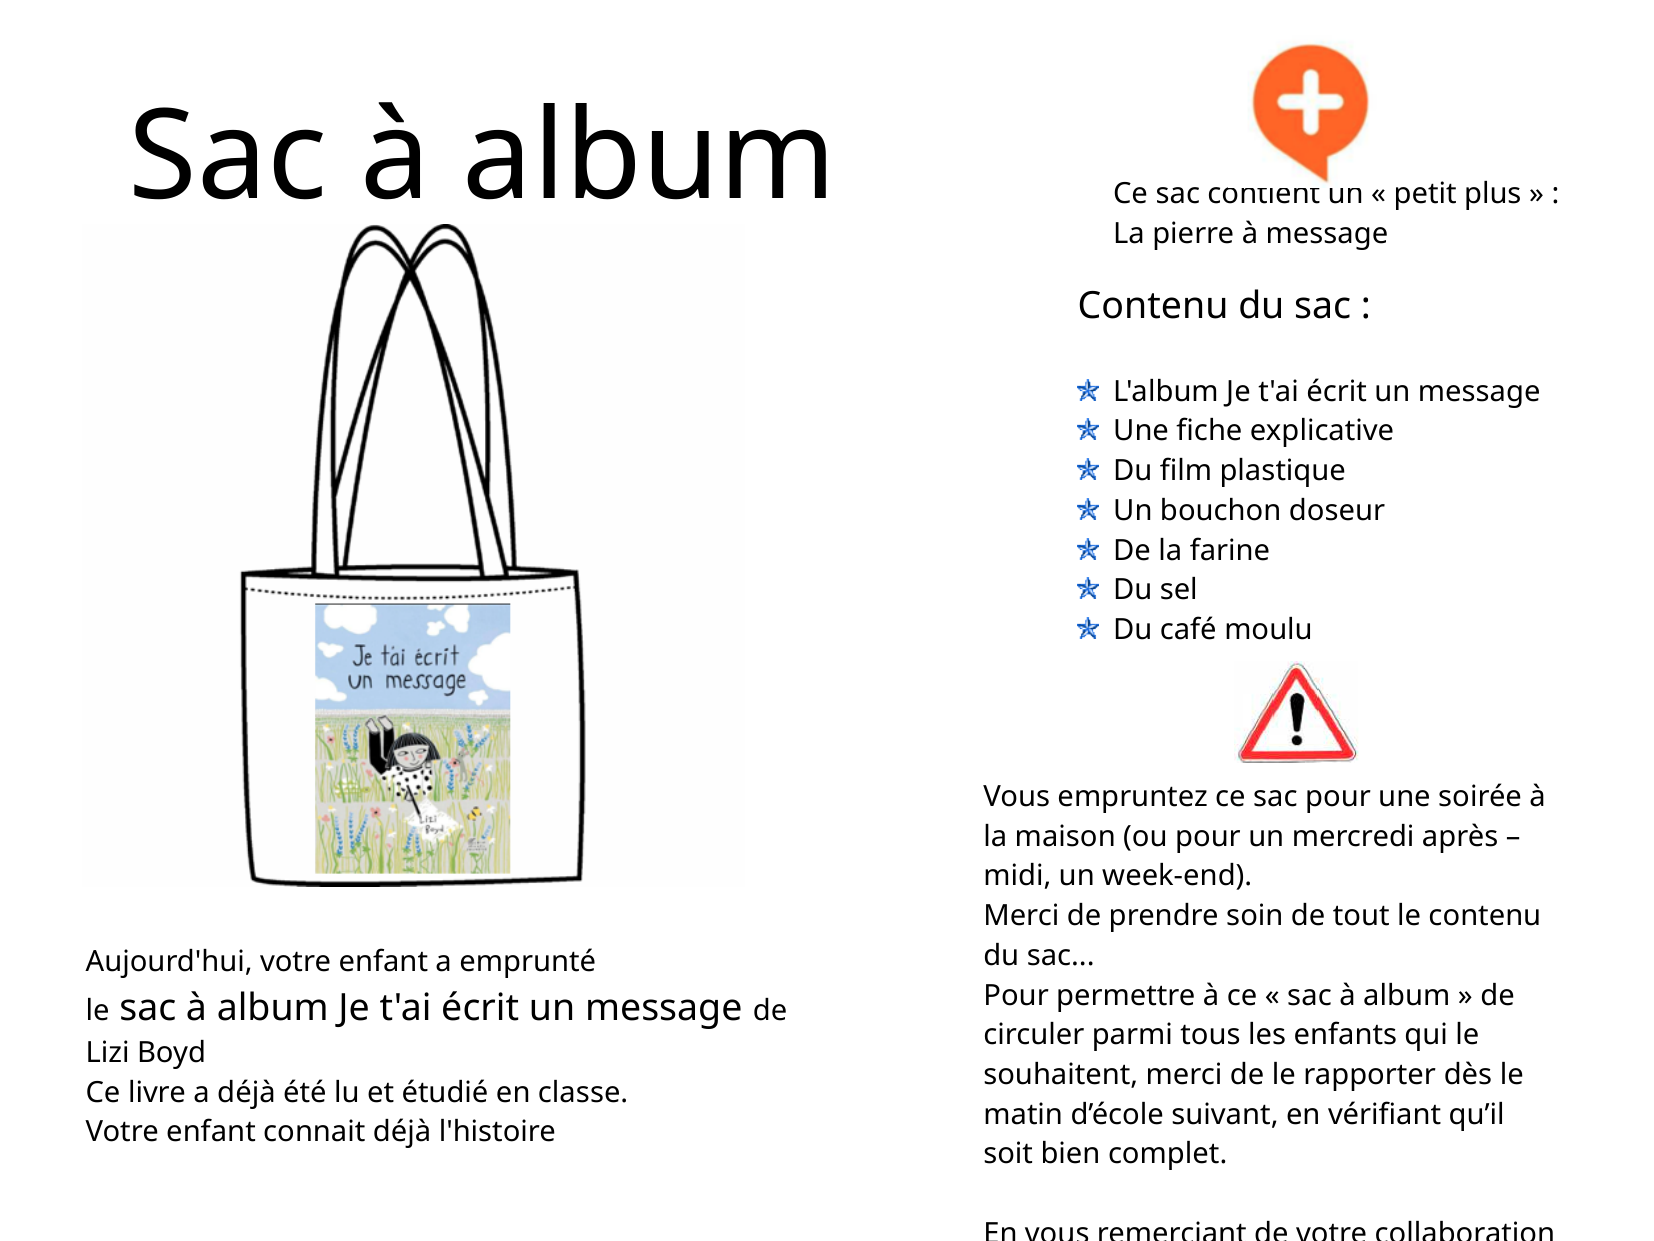

Sac à album
Ce sac contient un « petit plus » :
La pierre à message
Contenu du sac :
L'album Je t'ai écrit un message
Une fiche explicative
Du film plastique
Un bouchon doseur
De la farine
Du sel
Du café moulu
Vous empruntez ce sac pour une soirée à la maison (ou pour un mercredi après – midi, un week-end).
Merci de prendre soin de tout le contenu du sac...
Pour permettre à ce « sac à album » de circuler parmi tous les enfants qui le souhaitent, merci de le rapporter dès le matin d’école suivant, en vérifiant qu’il soit bien complet.
En vous remerciant de votre collaboration
Aujourd'hui, votre enfant a emprunté
le sac à album Je t'ai écrit un message de Lizi Boyd
Ce livre a déjà été lu et étudié en classe.
Votre enfant connait déjà l'histoire